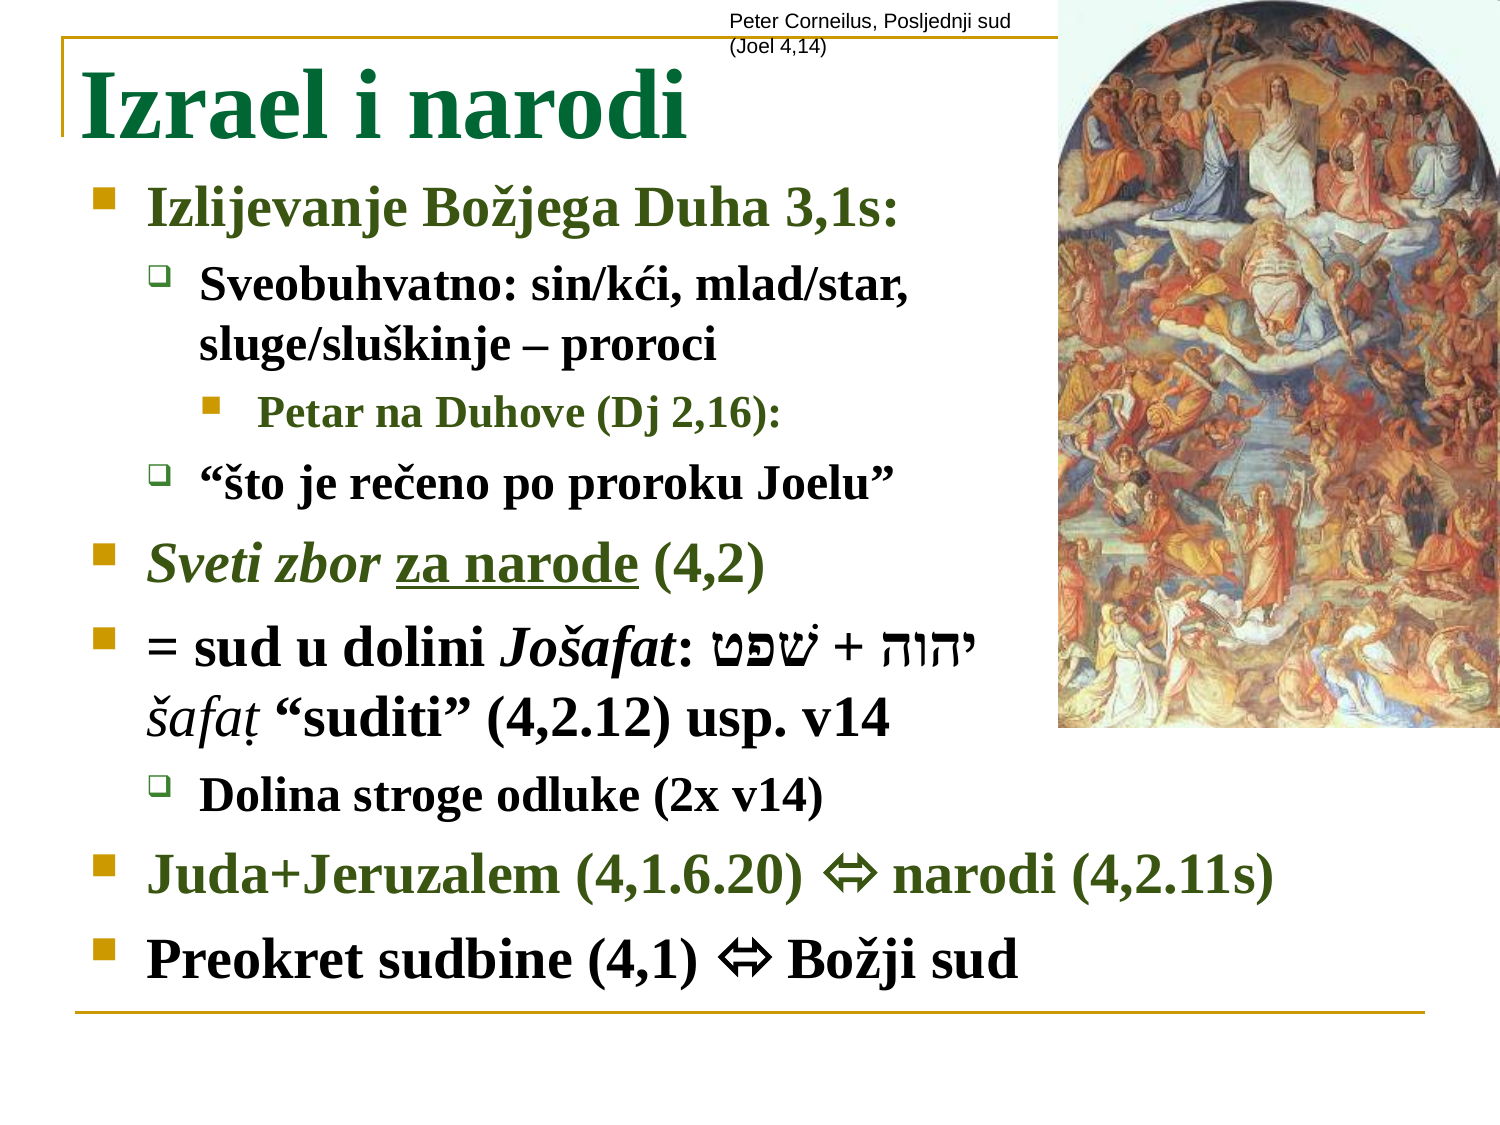

Peter Corneilus, Posljednji sud (Joel 4,14)
# Izrael i narodi
Izlijevanje Božjega Duha 3,1s:
Sveobuhvatno: sin/kći, mlad/star,
sluge/sluškinje – proroci
Petar na Duhove (Dj 2,16):
“što je rečeno po proroku Joelu”
Sveti zbor za narode (4,2)
= sud u dolini Jošafat: יהוה + שׁפט
šafaṭ “suditi” (4,2.12) usp. v14
Dolina stroge odluke (2x v14)
Juda+Jeruzalem (4,1.6.20)  narodi (4,2.11s)
Preokret sudbine (4,1)  Božji sud